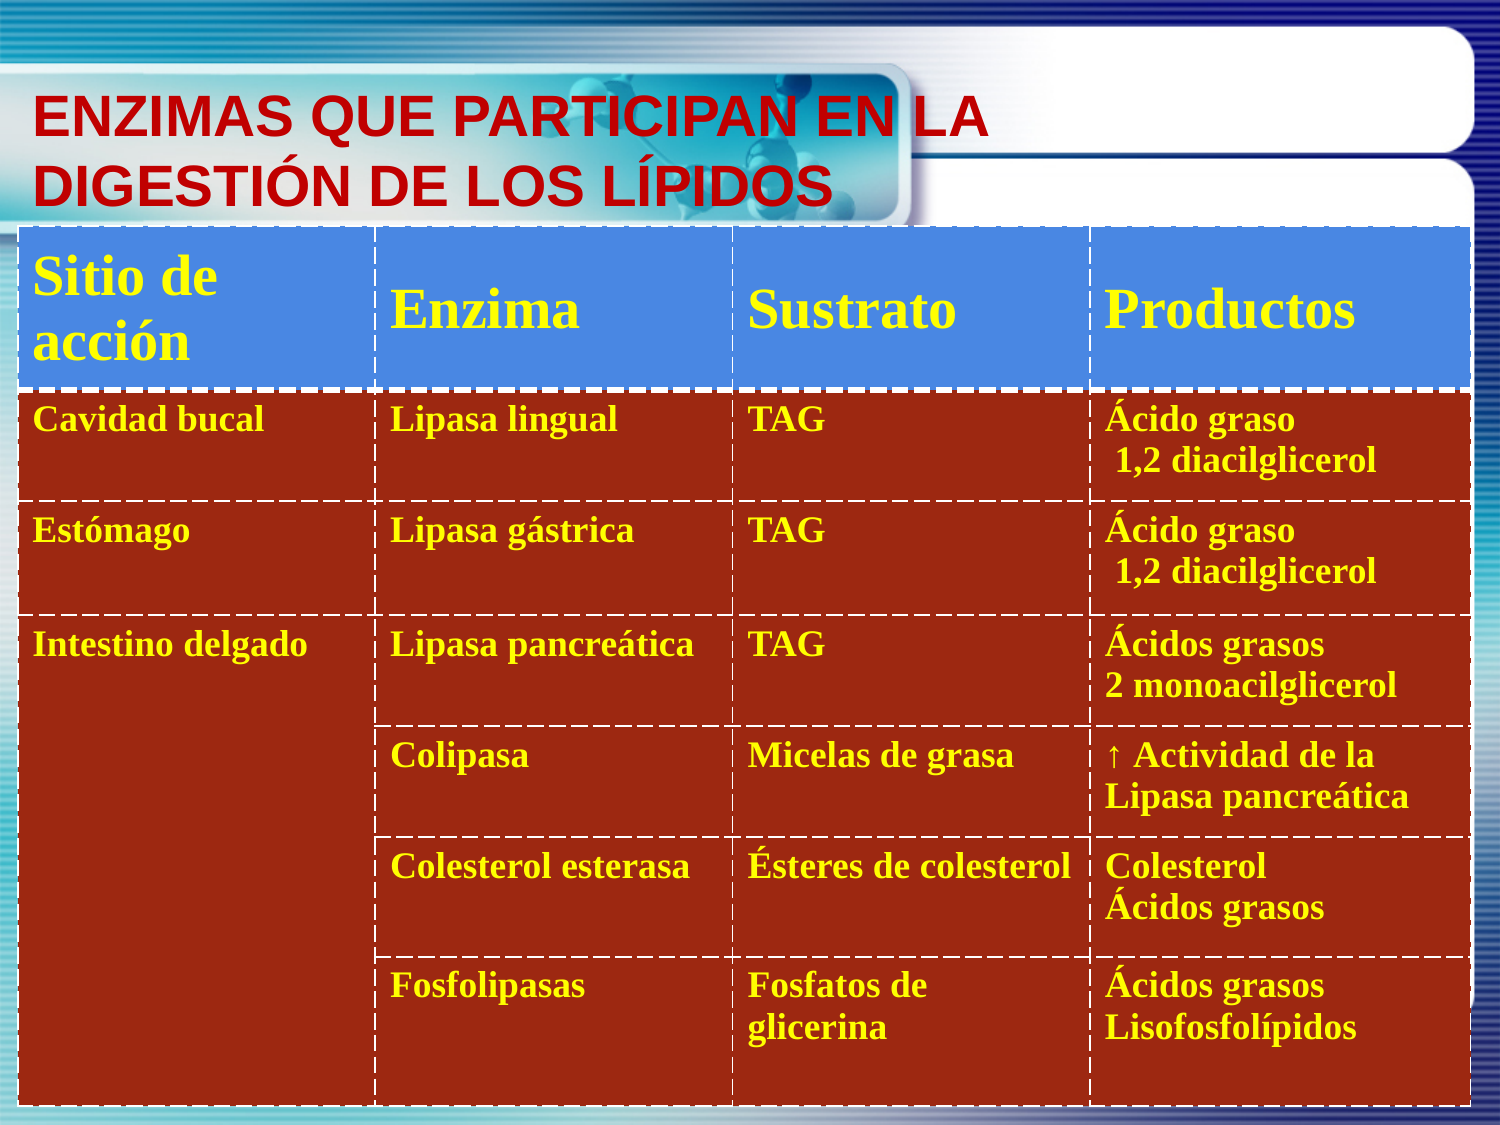

# ENZIMAS QUE PARTICIPAN EN LA DIGESTIÓN DE LOS LÍPIDOS
| Sitio de acción | Enzima | Sustrato | Productos |
| --- | --- | --- | --- |
| Cavidad bucal | Lipasa lingual | TAG | Ácido graso 1,2 diacilglicerol |
| Estómago | Lipasa gástrica | TAG | Ácido graso 1,2 diacilglicerol |
| Intestino delgado | Lipasa pancreática | TAG | Ácidos grasos 2 monoacilglicerol |
| | Colipasa | Micelas de grasa | ↑ Actividad de la Lipasa pancreática |
| | Colesterol esterasa | Ésteres de colesterol | Colesterol Ácidos grasos |
| | Fosfolipasas | Fosfatos de glicerina | Ácidos grasos Lisofosfolípidos |